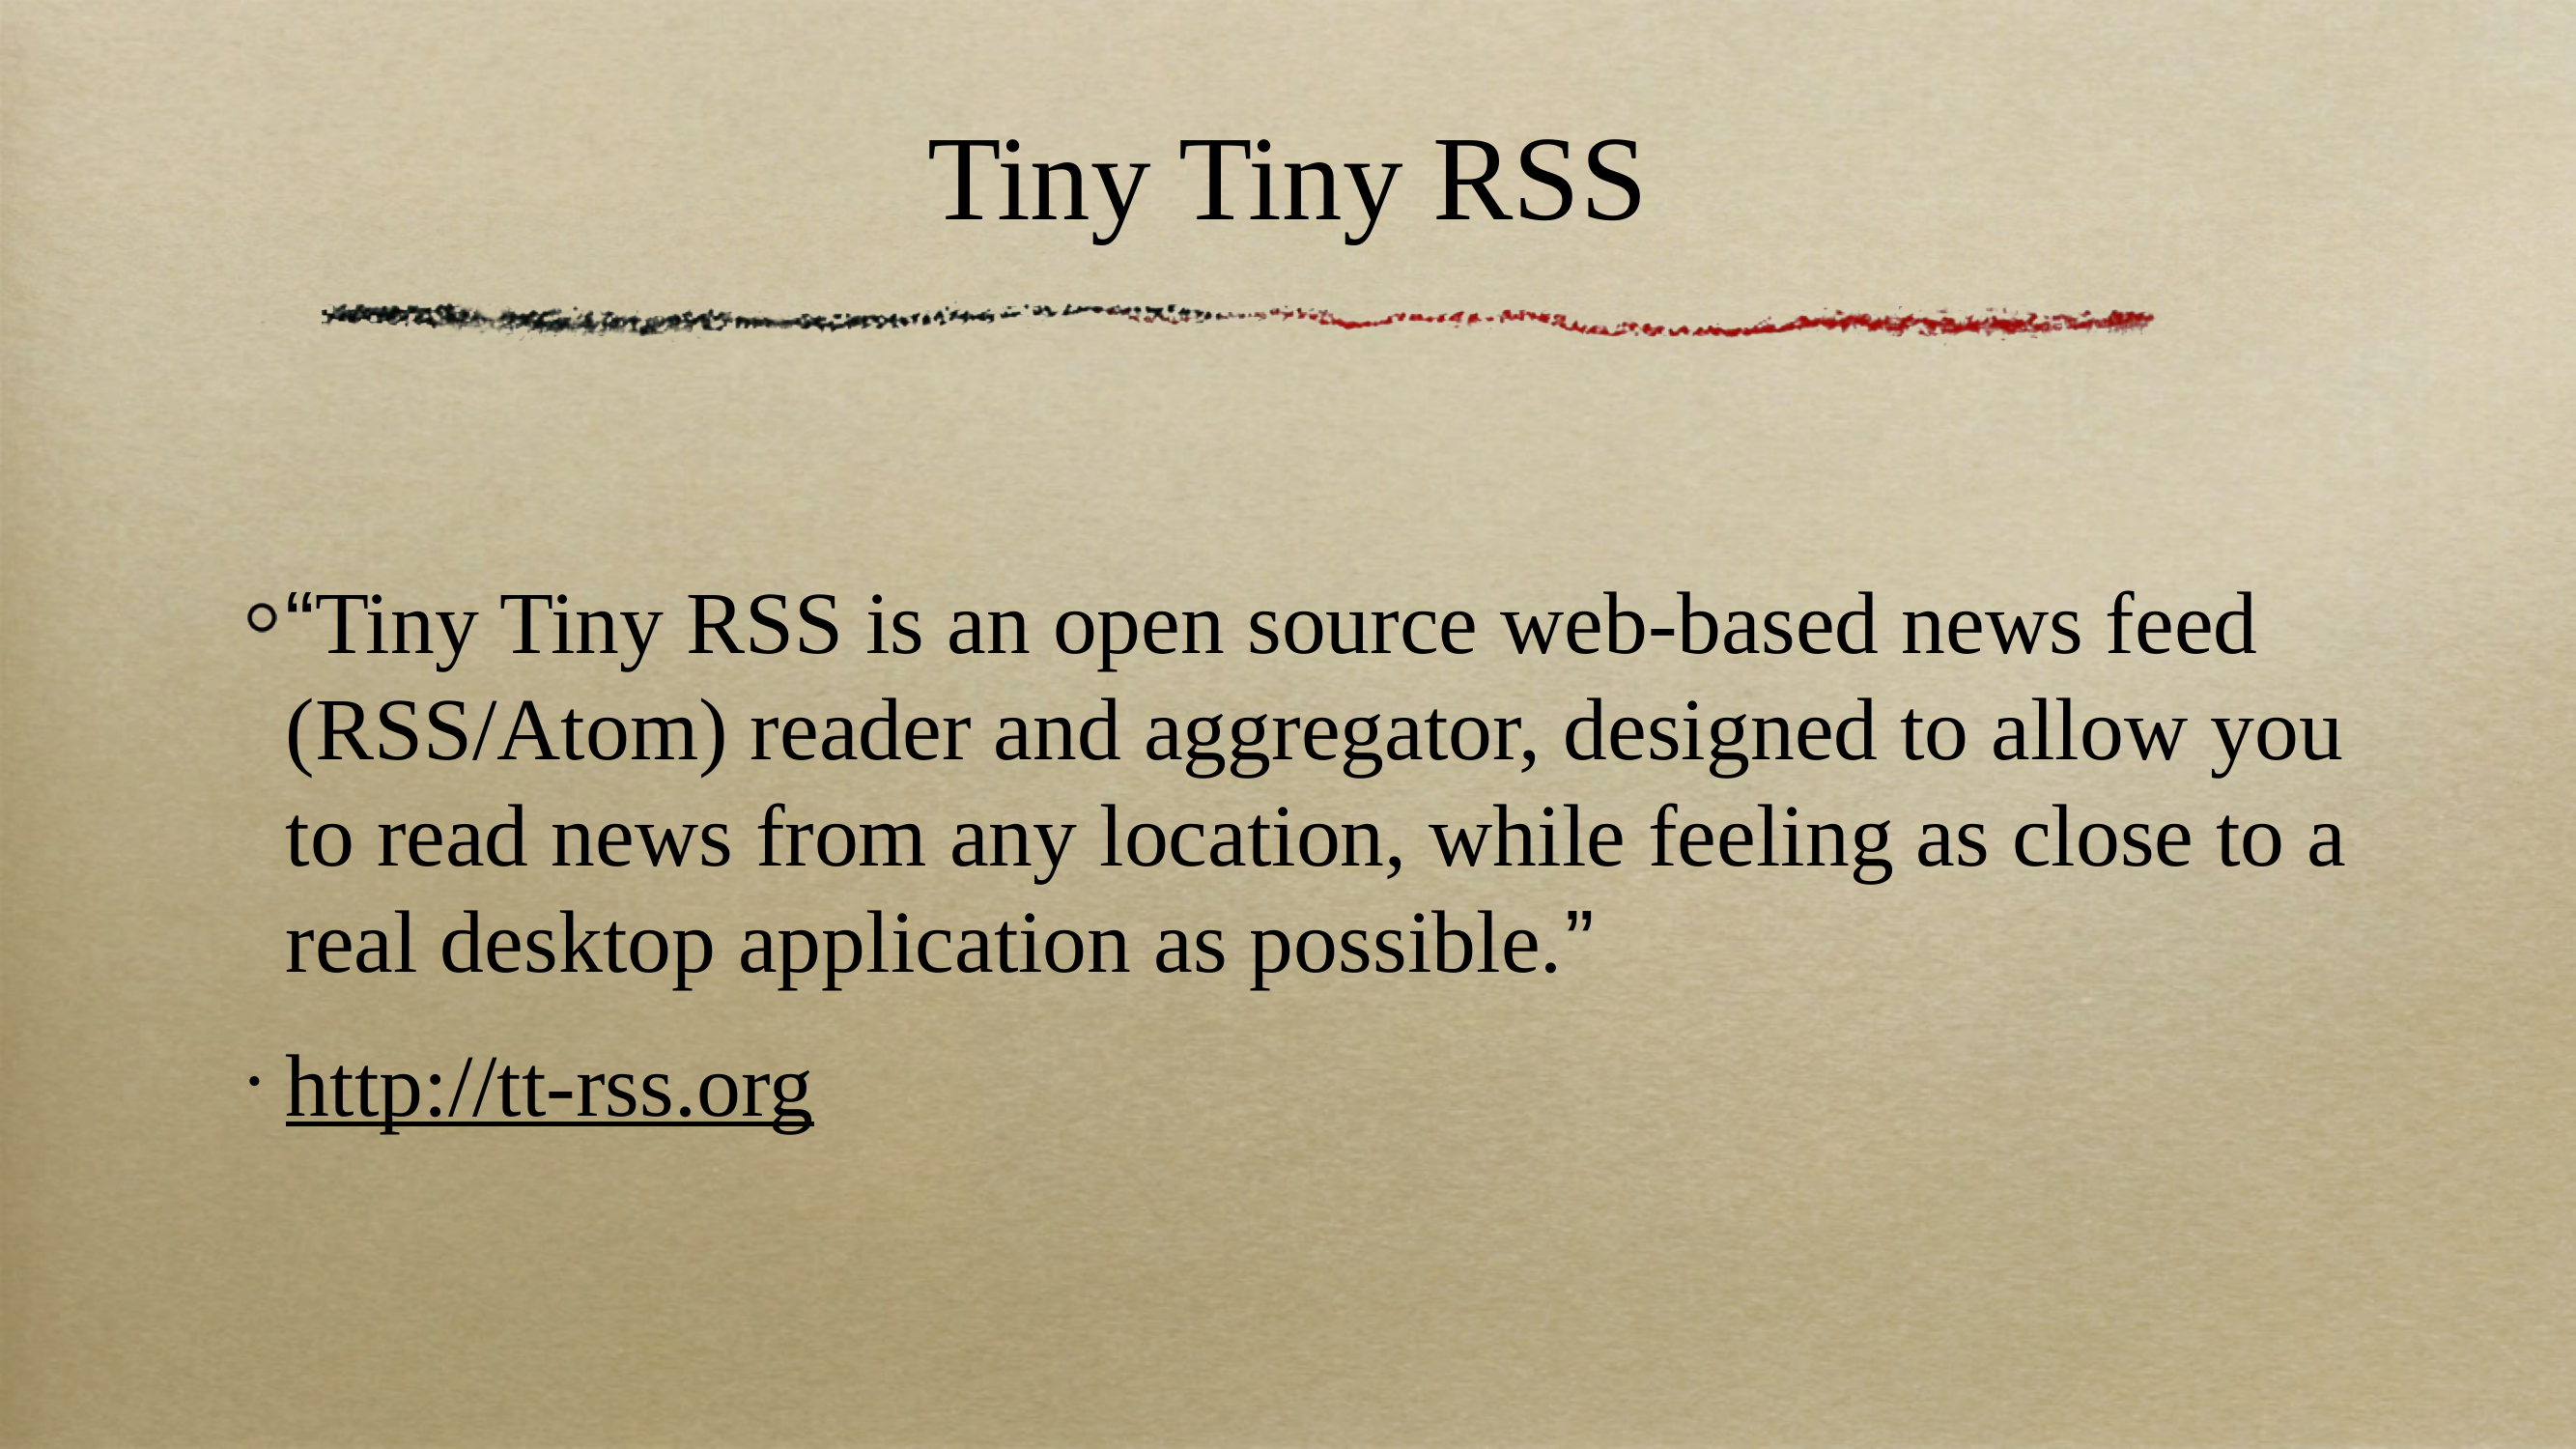

# Tiny Tiny RSS
“Tiny Tiny RSS is an open source web-based news feed (RSS/Atom) reader and aggregator, designed to allow you to read news from any location, while feeling as close to a real desktop application as possible.”
http://tt-rss.org